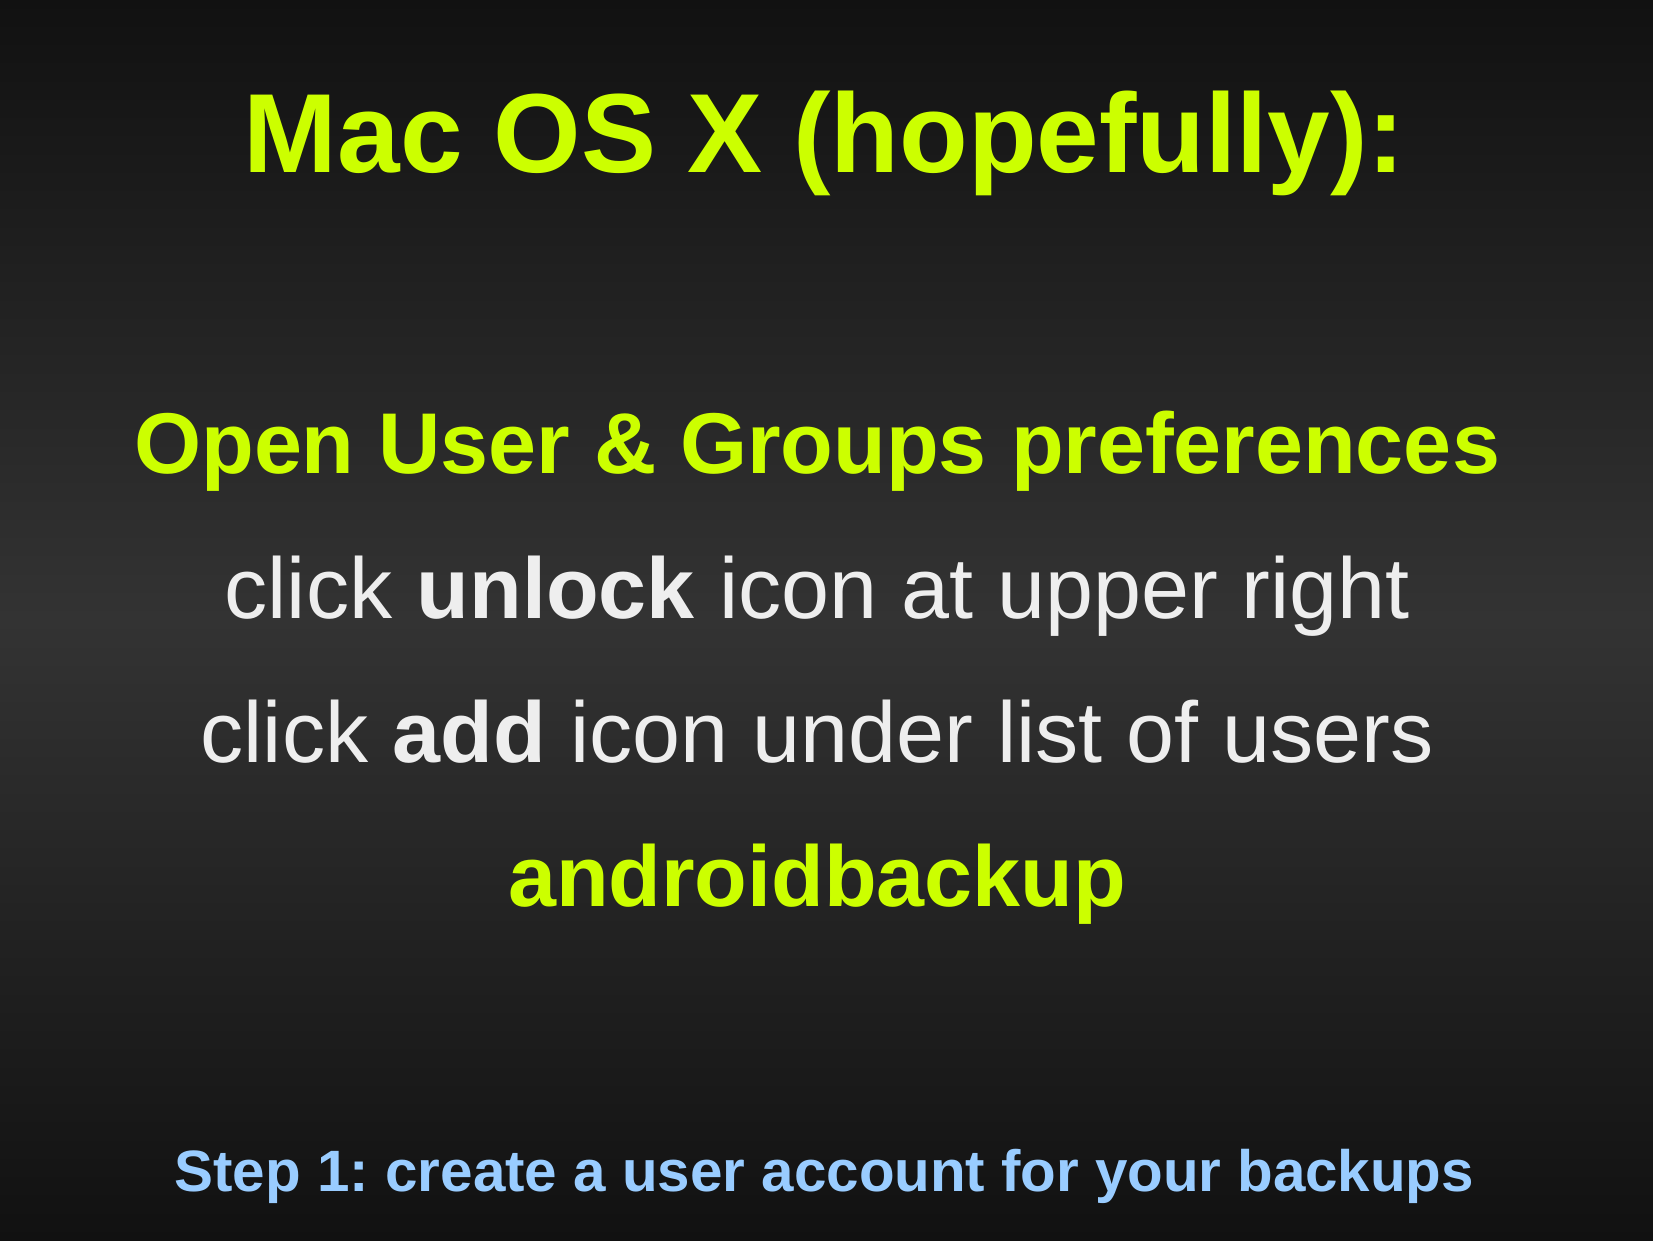

# Mac OS X (hopefully):
Open User & Groups preferences
click unlock icon at upper right
click add icon under list of users
androidbackup
Step 1: create a user account for your backups